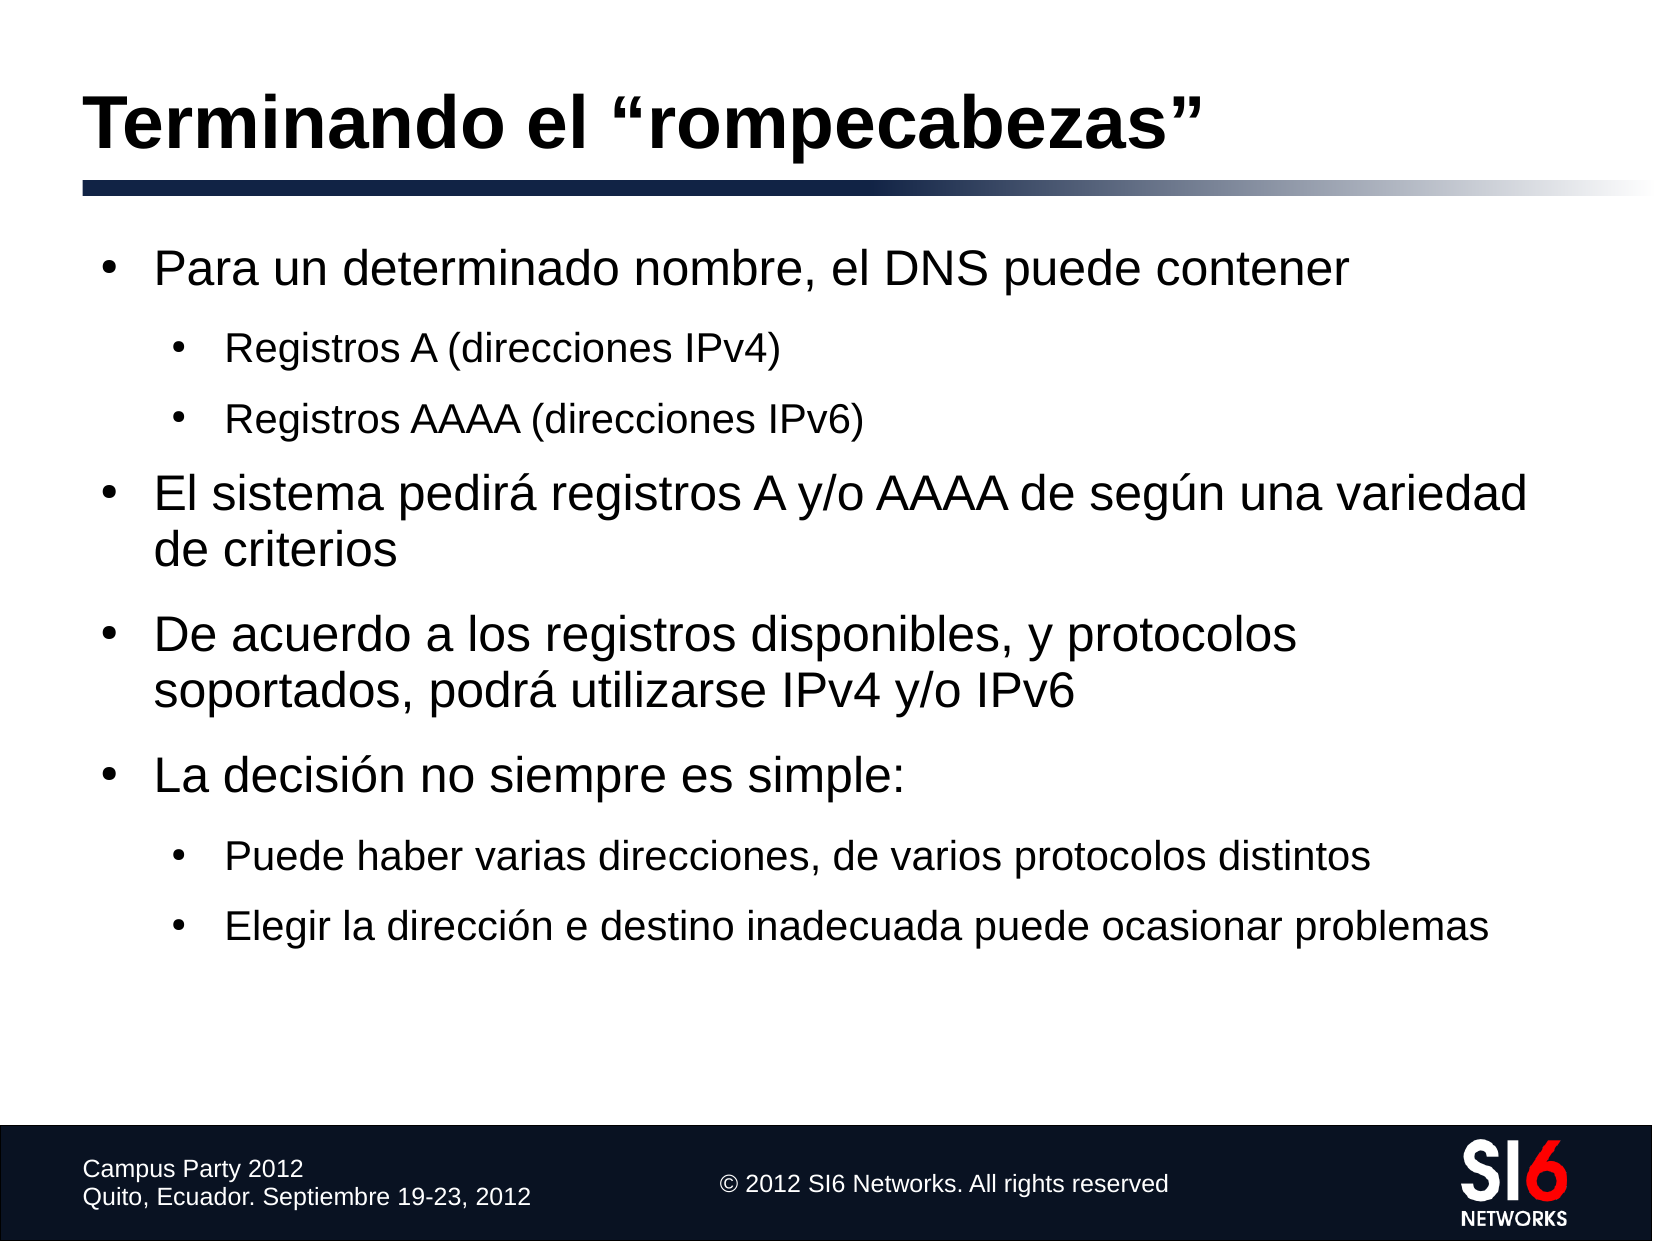

# Terminando el “rompecabezas”
Para un determinado nombre, el DNS puede contener
Registros A (direcciones IPv4)
Registros AAAA (direcciones IPv6)
El sistema pedirá registros A y/o AAAA de según una variedad de criterios
De acuerdo a los registros disponibles, y protocolos soportados, podrá utilizarse IPv4 y/o IPv6
La decisión no siempre es simple:
Puede haber varias direcciones, de varios protocolos distintos
Elegir la dirección e destino inadecuada puede ocasionar problemas
Congreso de Seguridad en Computo 2011